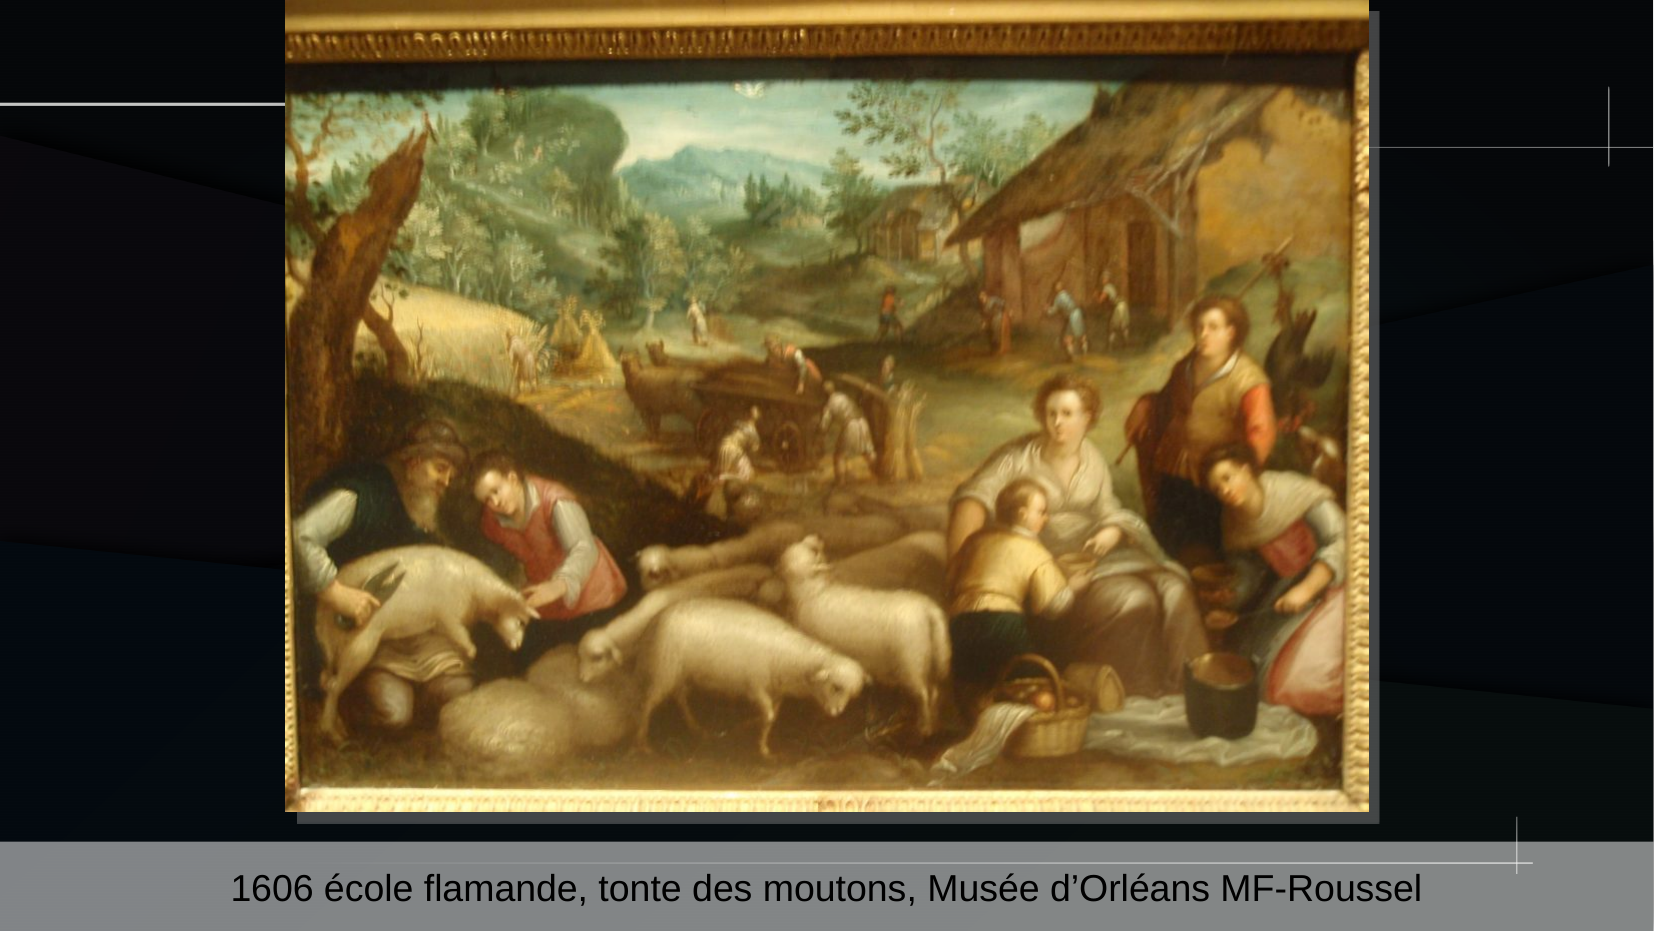

1606 école flamande, tonte des moutons, Musée d’Orléans MF-Roussel